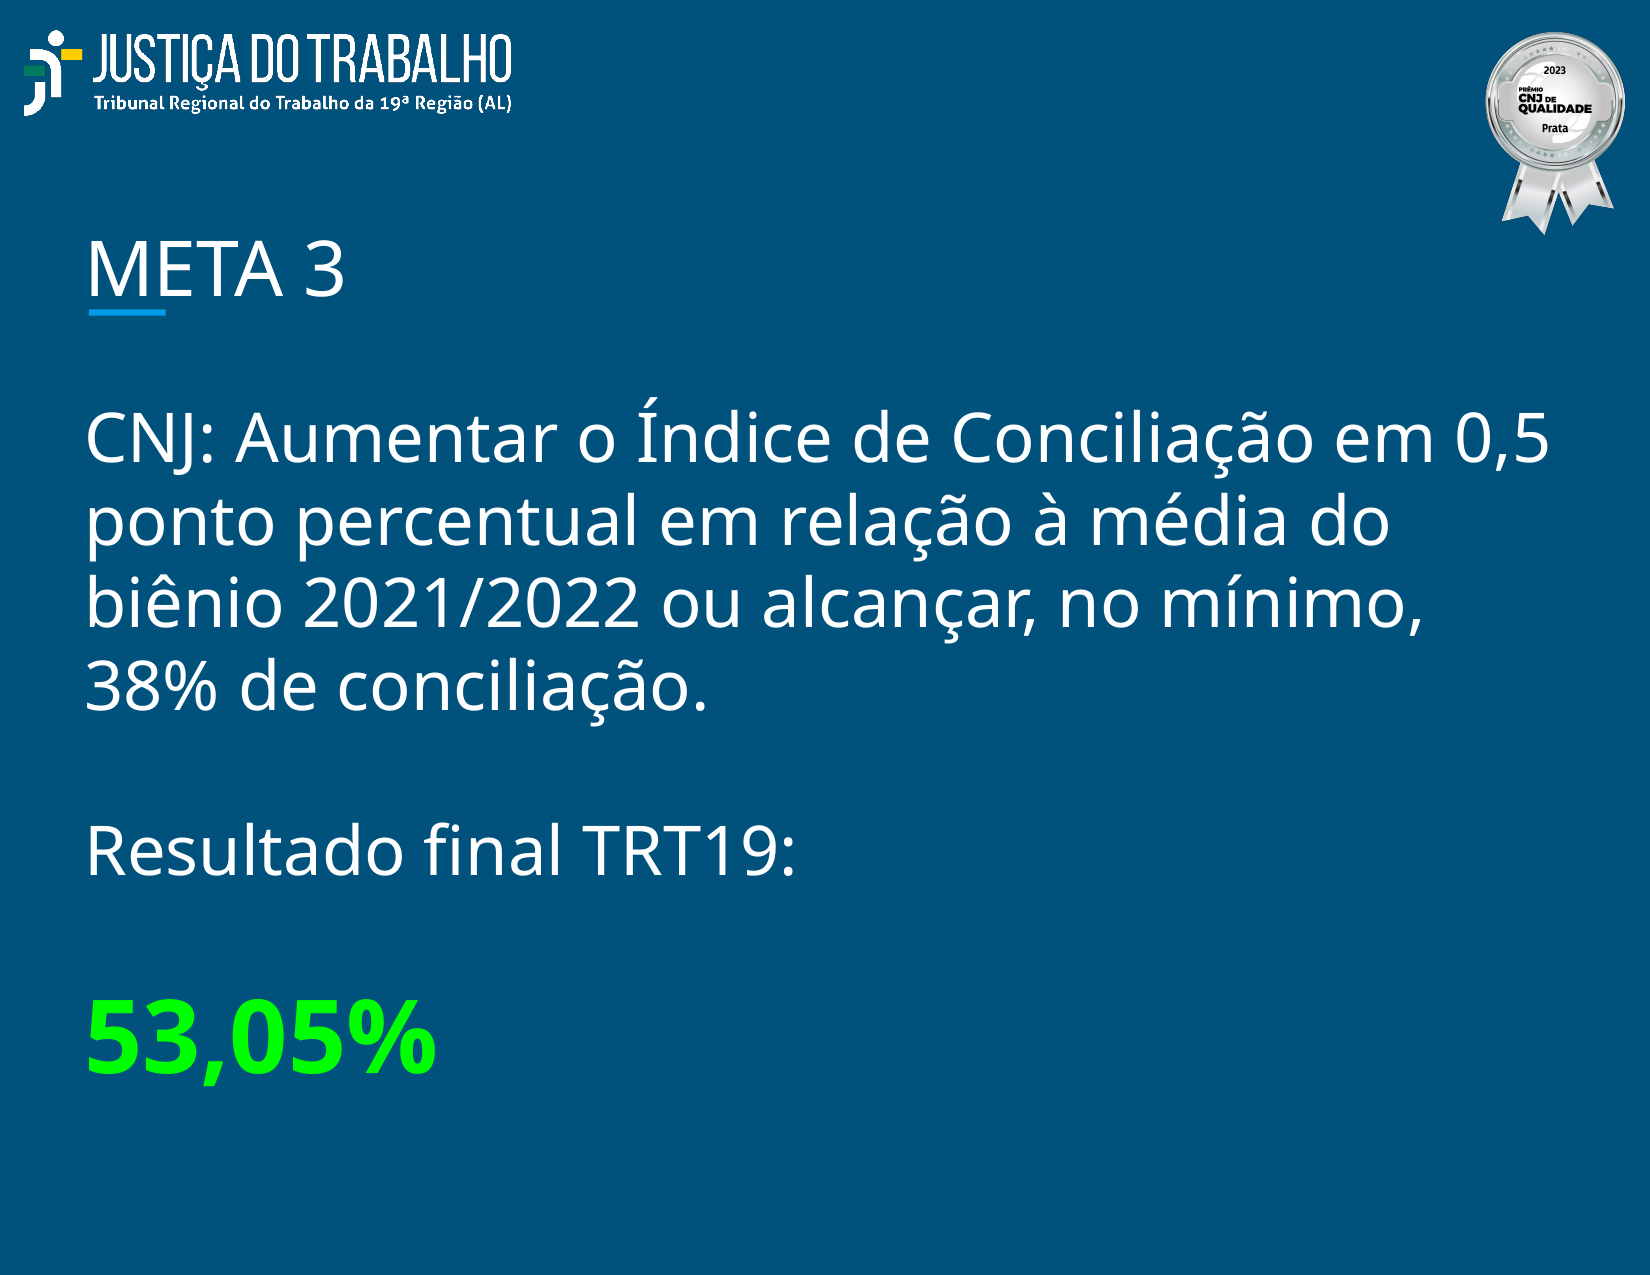

# META 3 CNJ: Aumentar o Índice de Conciliação em 0,5 ponto percentual em relação à média do biênio 2021/2022 ou alcançar, no mínimo, 38% de conciliação. Resultado final TRT19: 53,05%